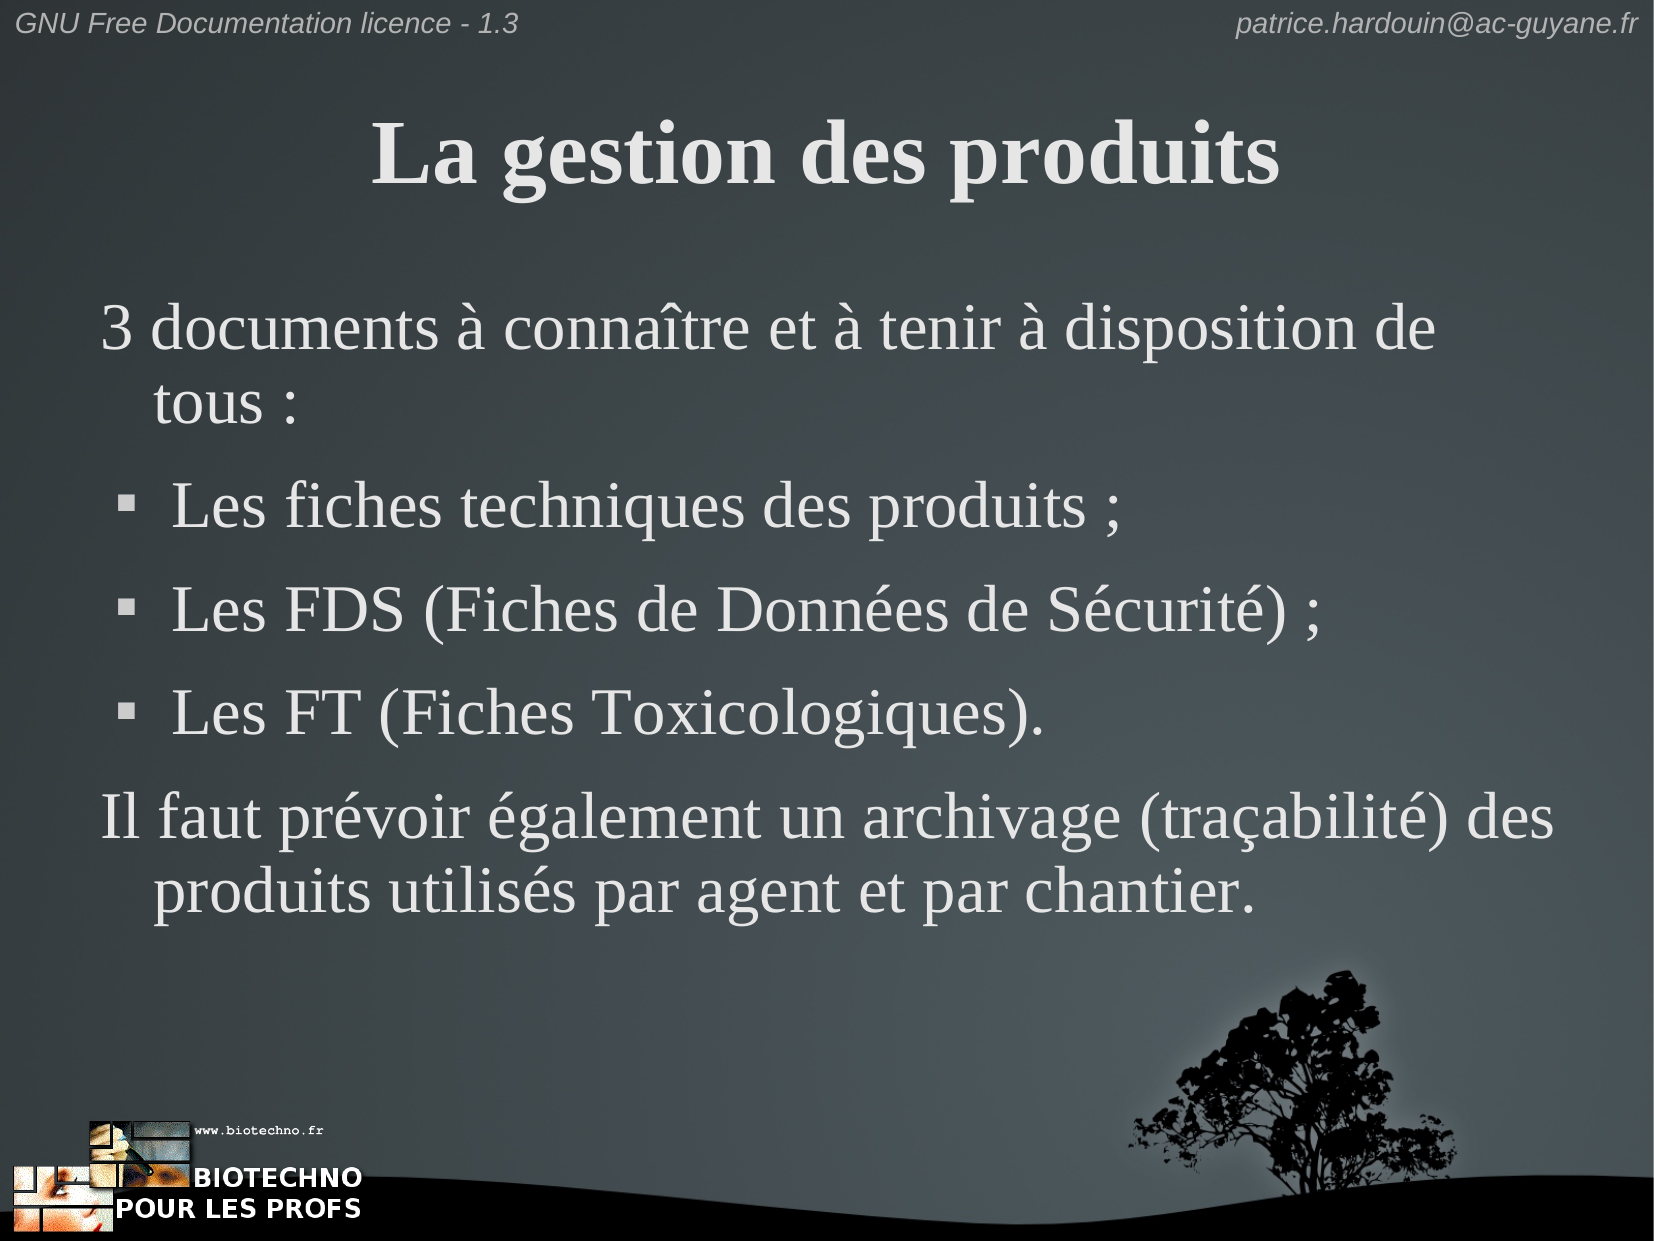

# La gestion des produits
3 documents à connaître et à tenir à disposition de tous :
Les fiches techniques des produits ;
Les FDS (Fiches de Données de Sécurité) ;
Les FT (Fiches Toxicologiques).
Il faut prévoir également un archivage (traçabilité) des produits utilisés par agent et par chantier.